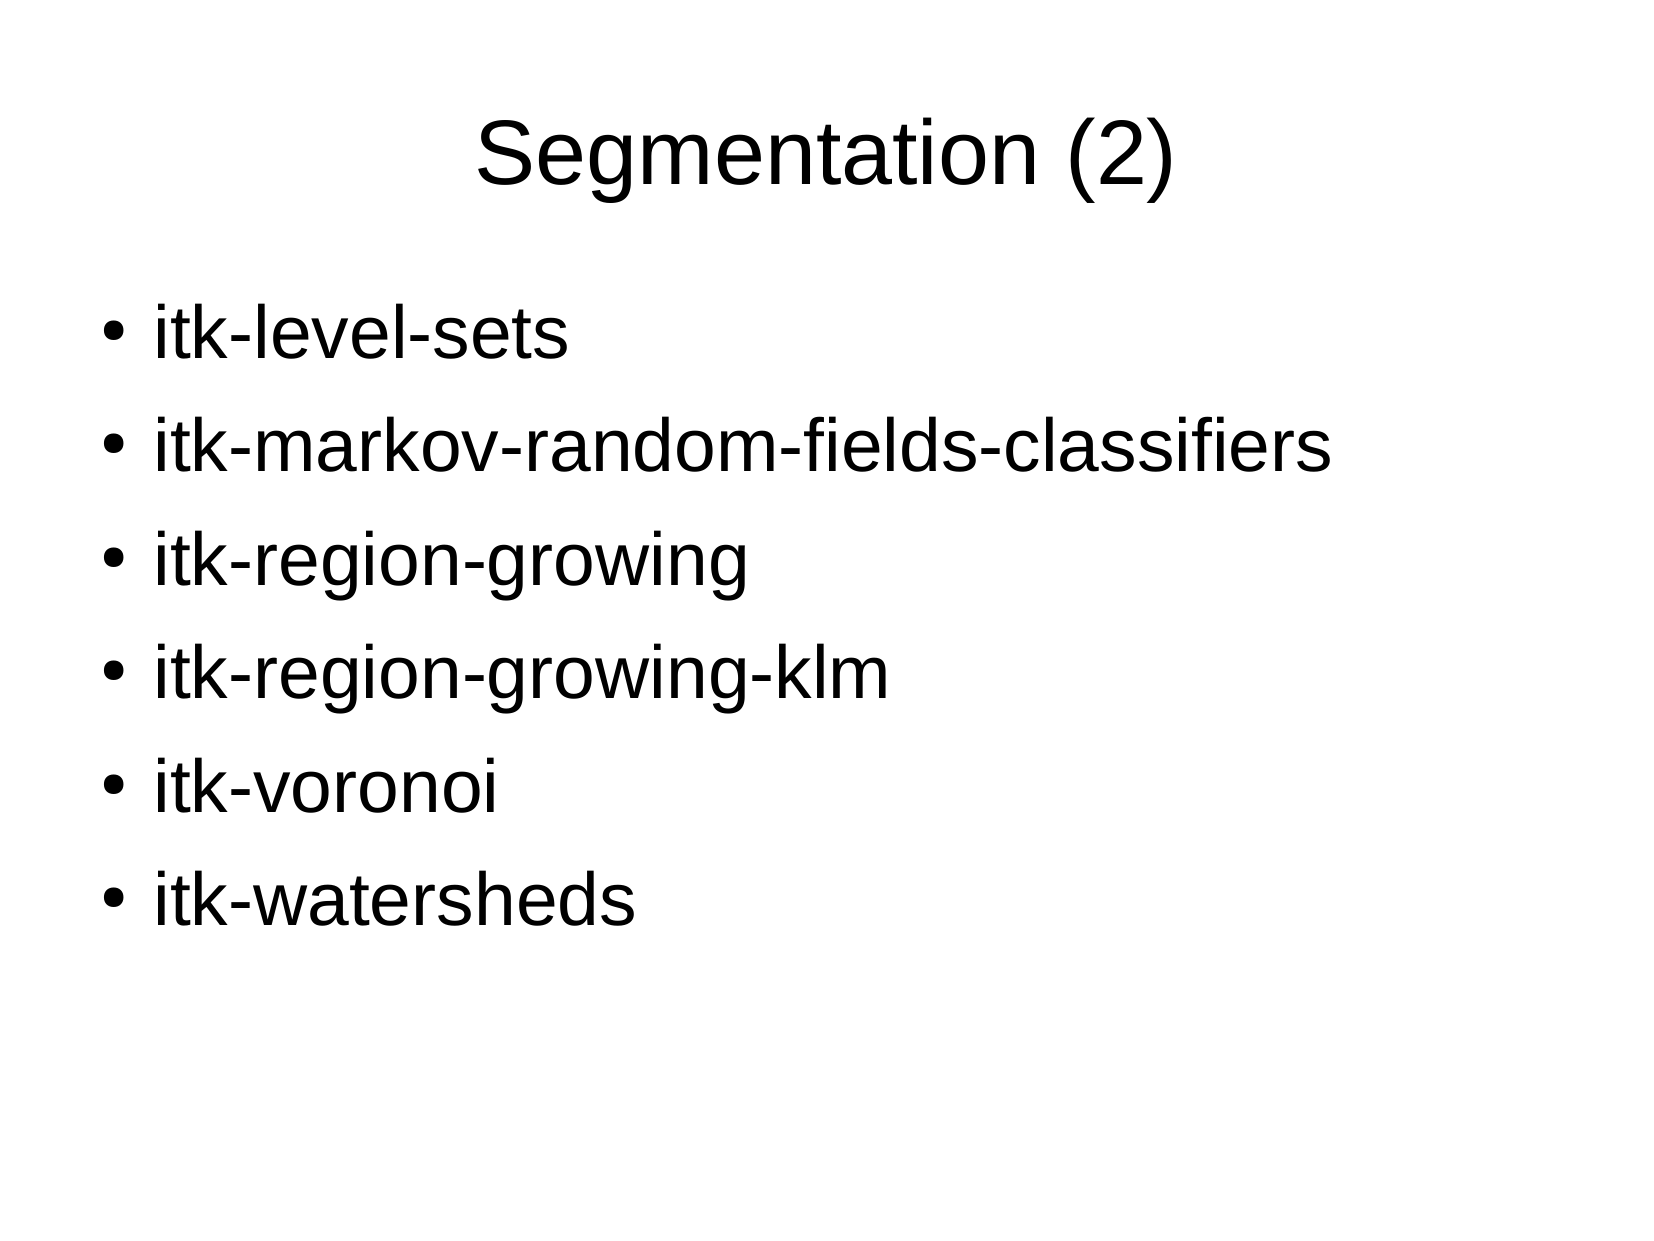

# Segmentation (2)
itk-level-sets
itk-markov-random-fields-classifiers
itk-region-growing
itk-region-growing-klm
itk-voronoi
itk-watersheds